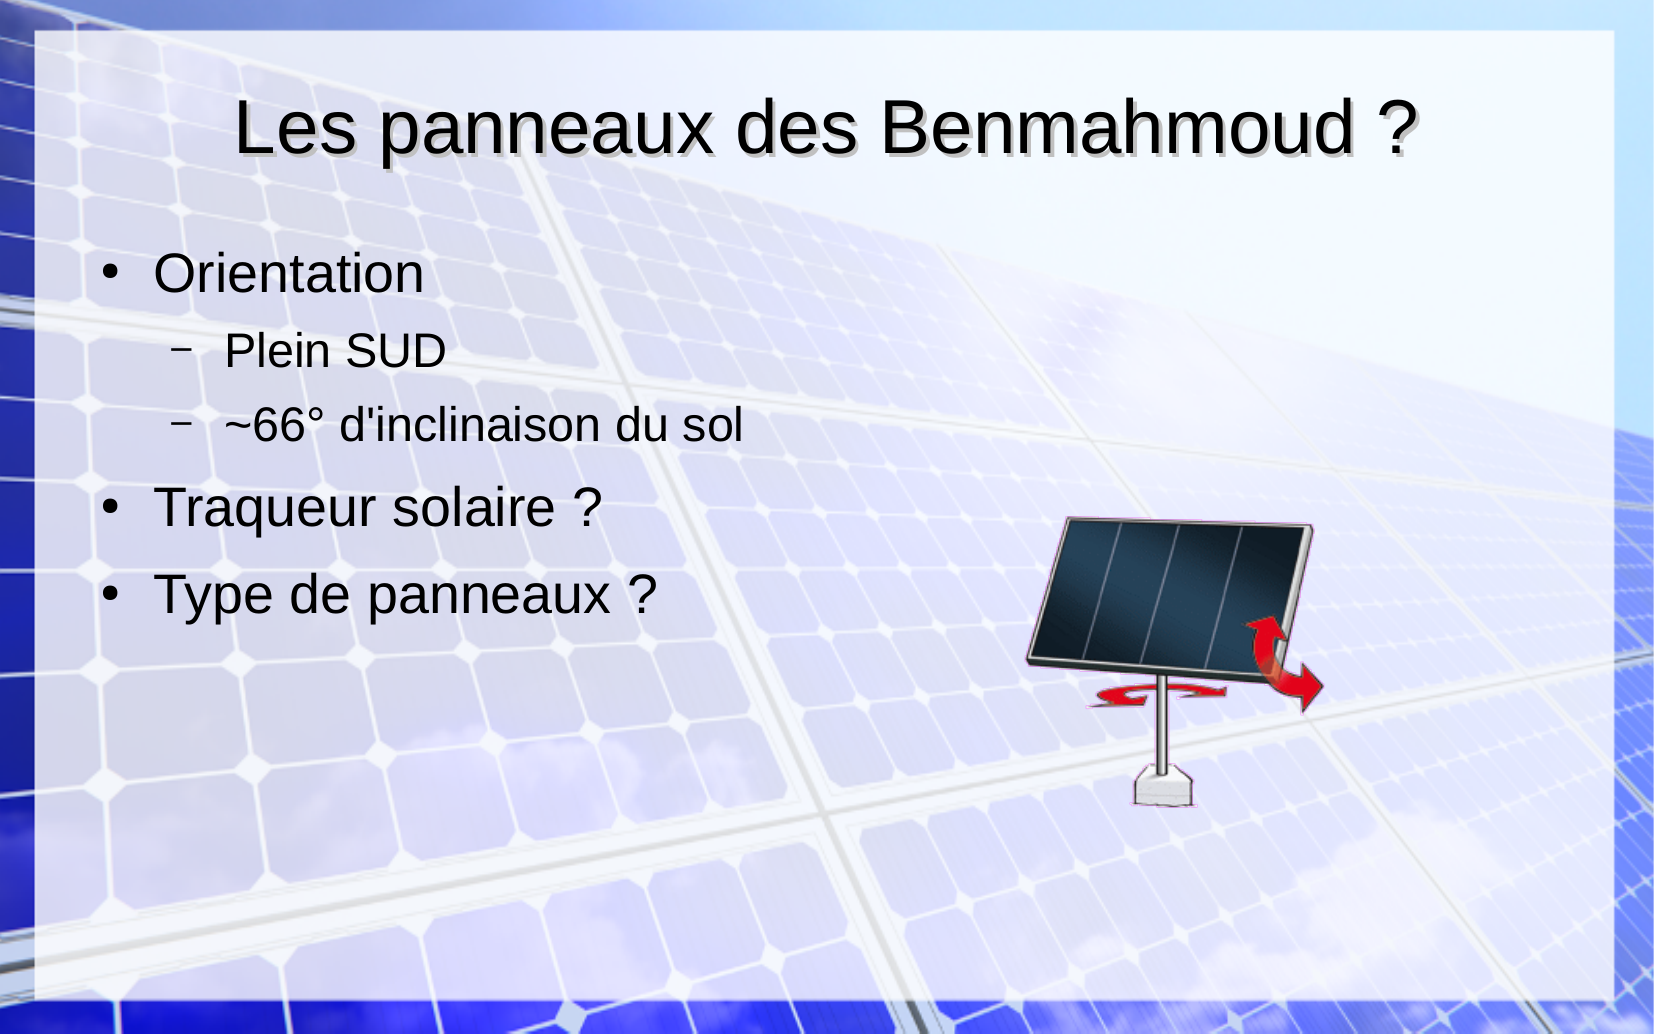

# Les panneaux des Benmahmoud ?
Orientation
Plein SUD
~66° d'inclinaison du sol
Traqueur solaire ?
Type de panneaux ?